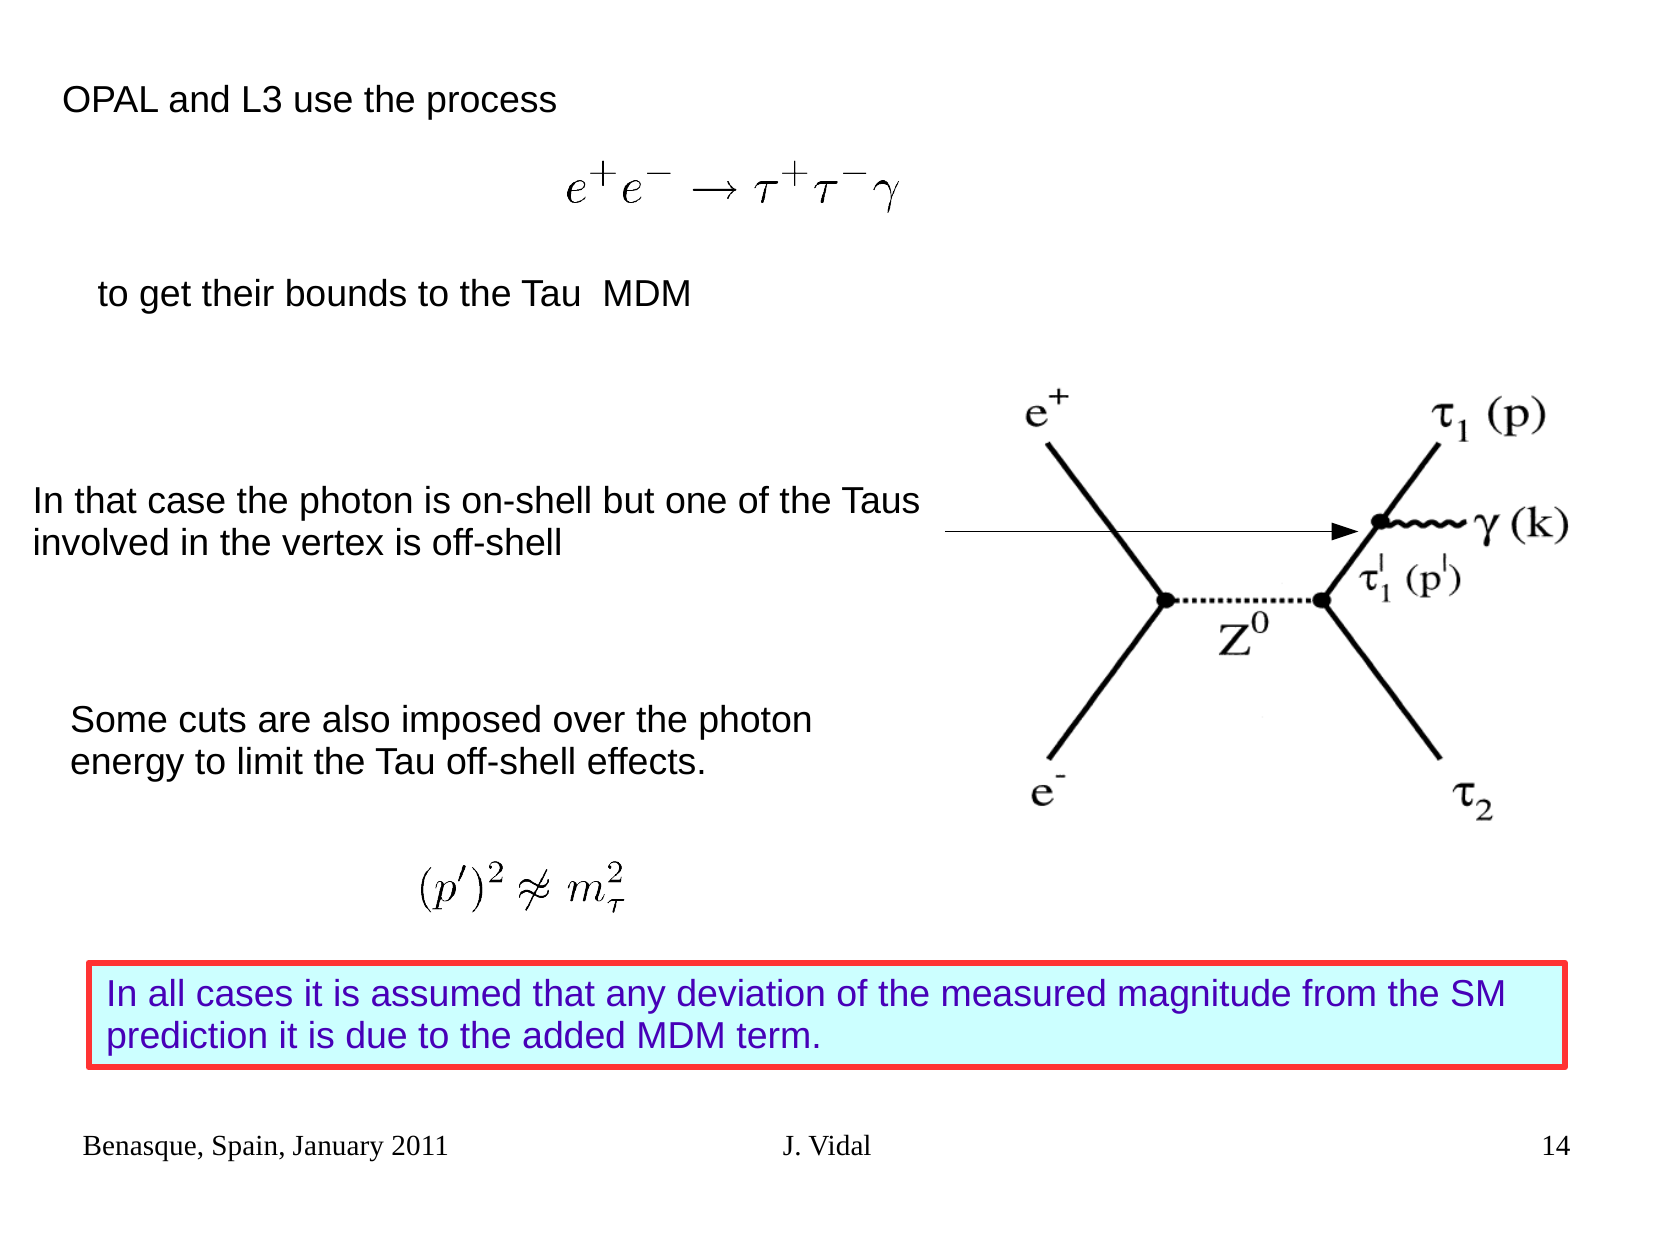

OPAL and L3 use the process
to get their bounds to the Tau MDM
In that case the photon is on-shell but one of the Taus involved in the vertex is off-shell
Some cuts are also imposed over the photon energy to limit the Tau off-shell effects.
In all cases it is assumed that any deviation of the measured magnitude from the SM prediction it is due to the added MDM term.
Benasque, Spain, January 2011
J. Vidal
14